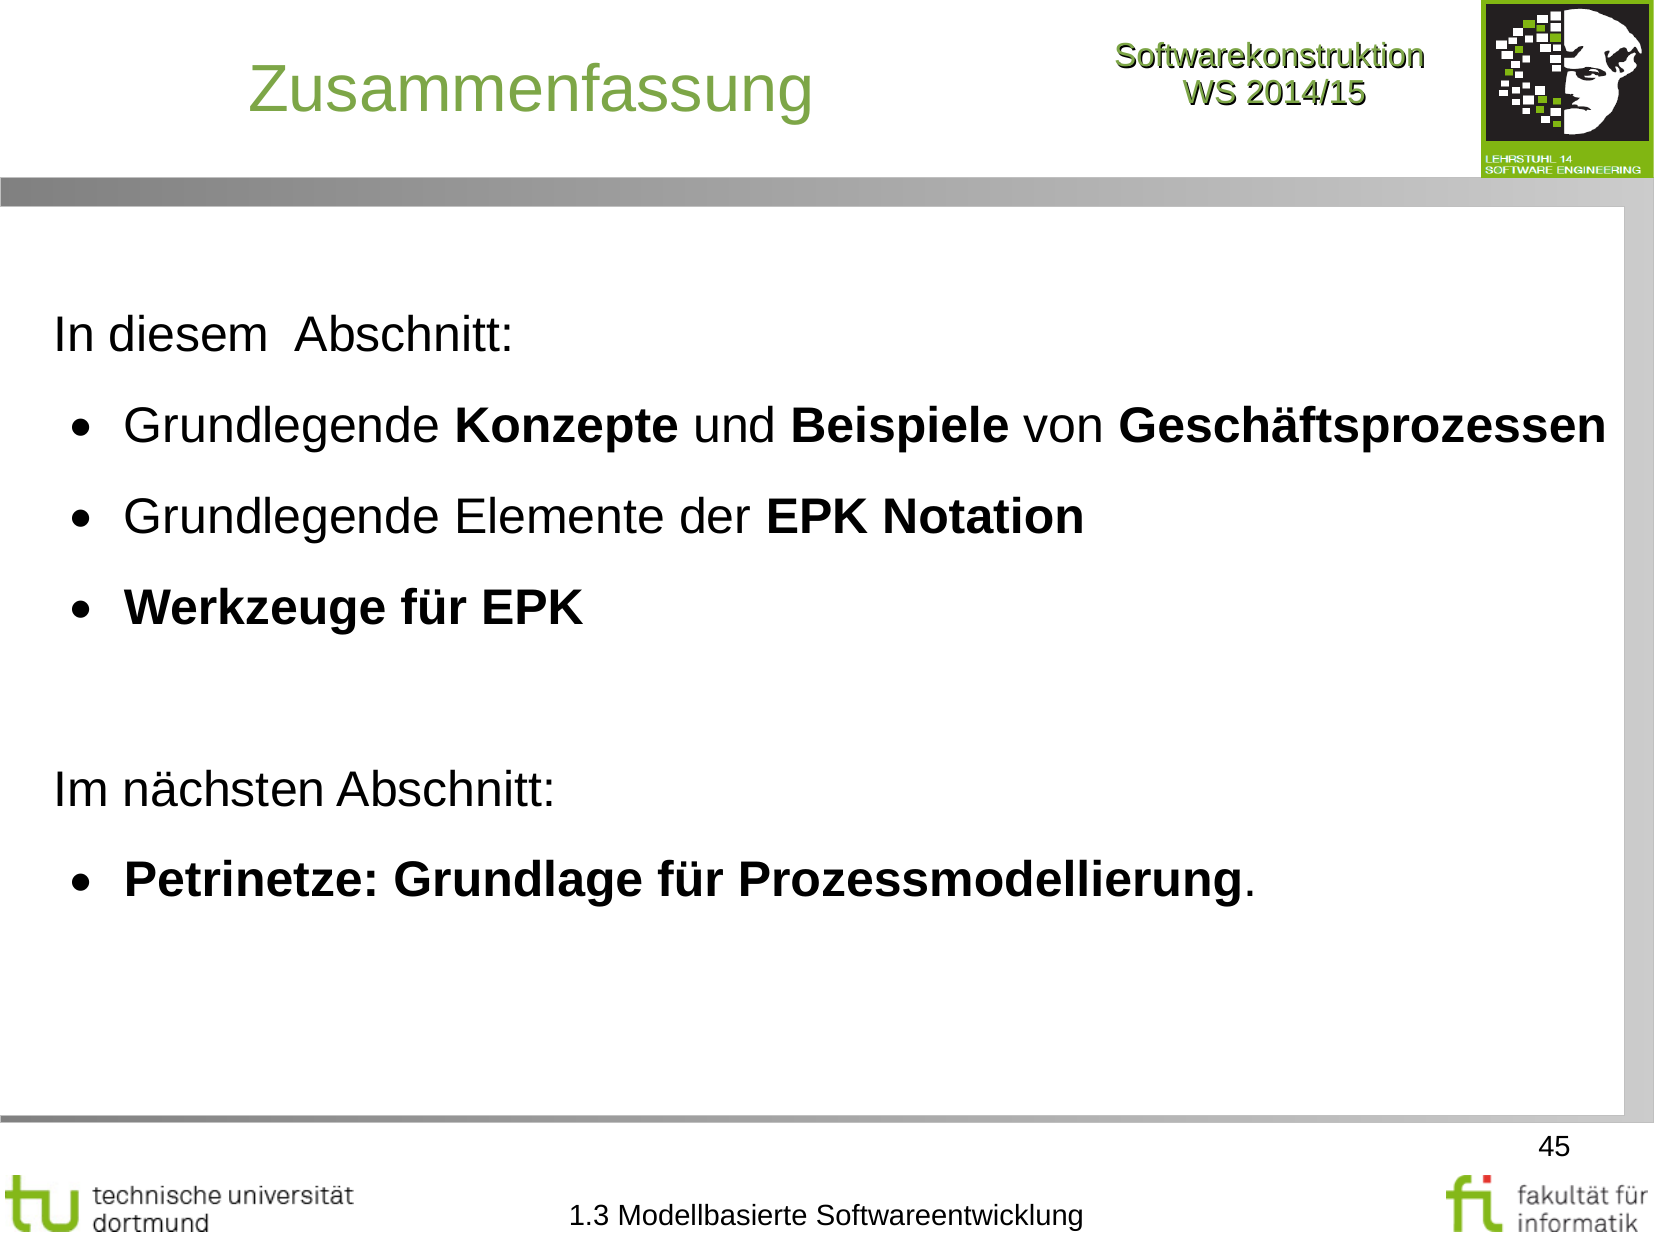

# Zusammenfassung
In diesem Abschnitt:
Grundlegende Konzepte und Beispiele von Geschäftsprozessen
Grundlegende Elemente der EPK Notation
Werkzeuge für EPK
Im nächsten Abschnitt:
Petrinetze: Grundlage für Prozessmodellierung.
45
1.3 Modellbasierte Softwareentwicklung